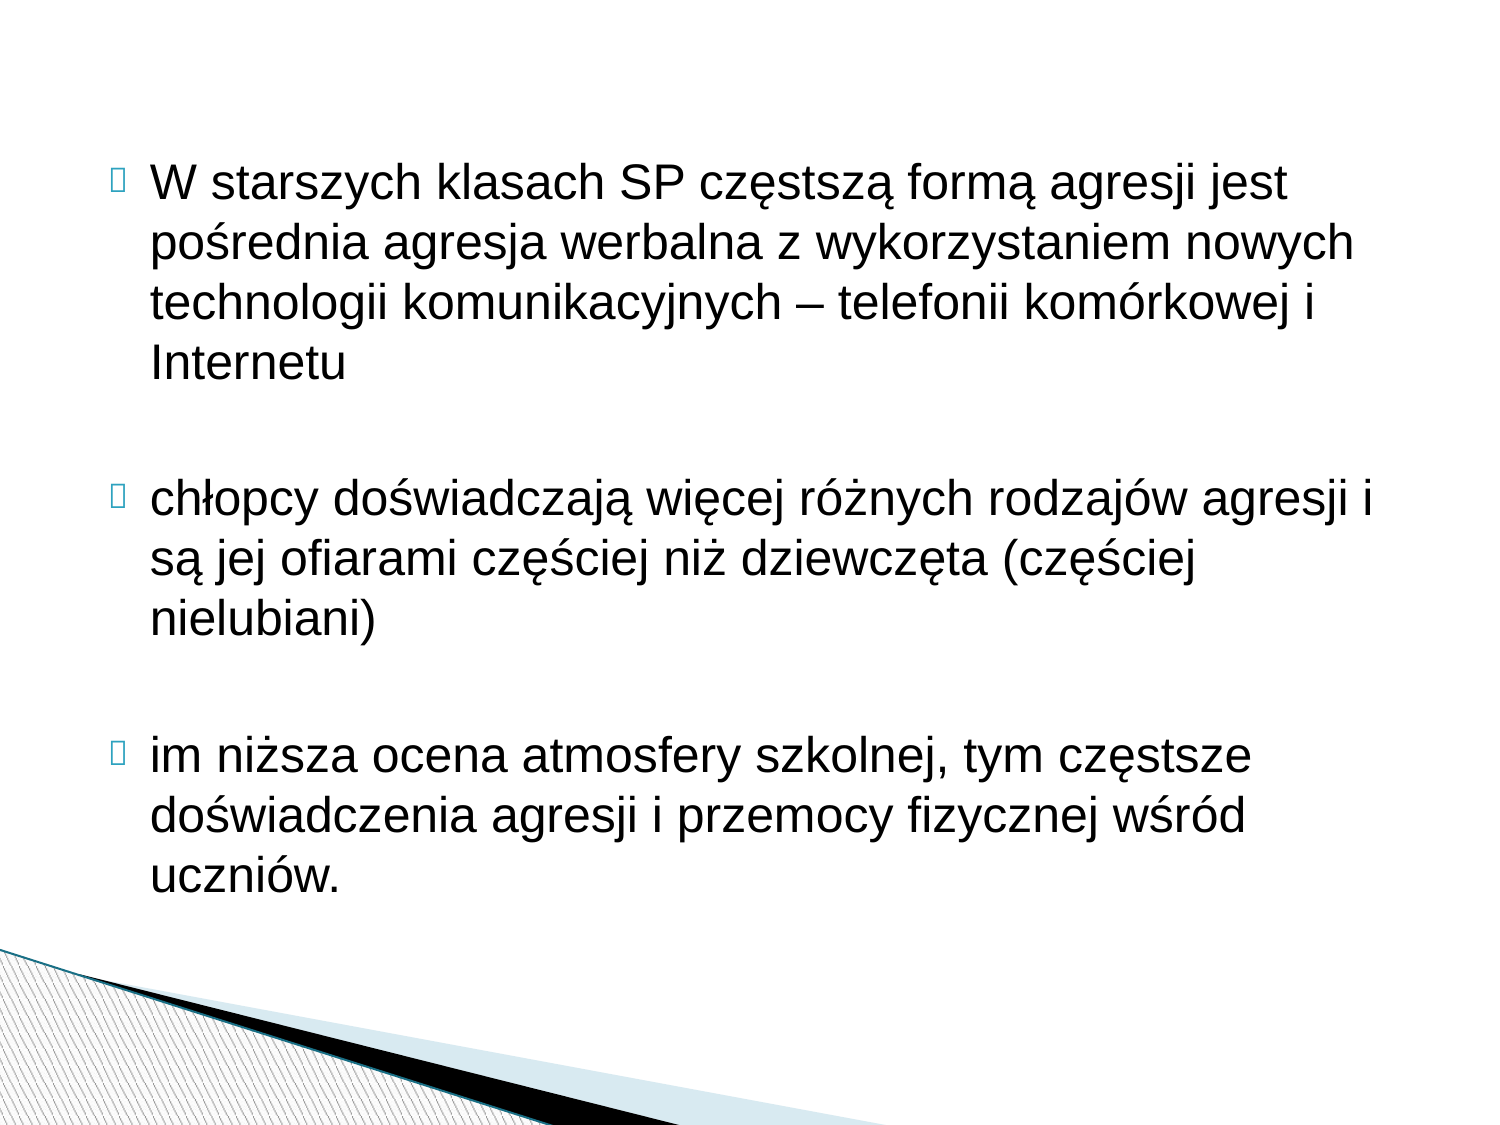

# W starszych klasach SP częstszą formą agresji jest pośrednia agresja werbalna z wykorzystaniem nowych technologii komunikacyjnych – telefonii komórkowej i Internetu
chłopcy doświadczają więcej różnych rodzajów agresji i są jej ofiarami częściej niż dziewczęta (częściej nielubiani)
im niższa ocena atmosfery szkolnej, tym częstsze doświadczenia agresji i przemocy fizycznej wśród uczniów.